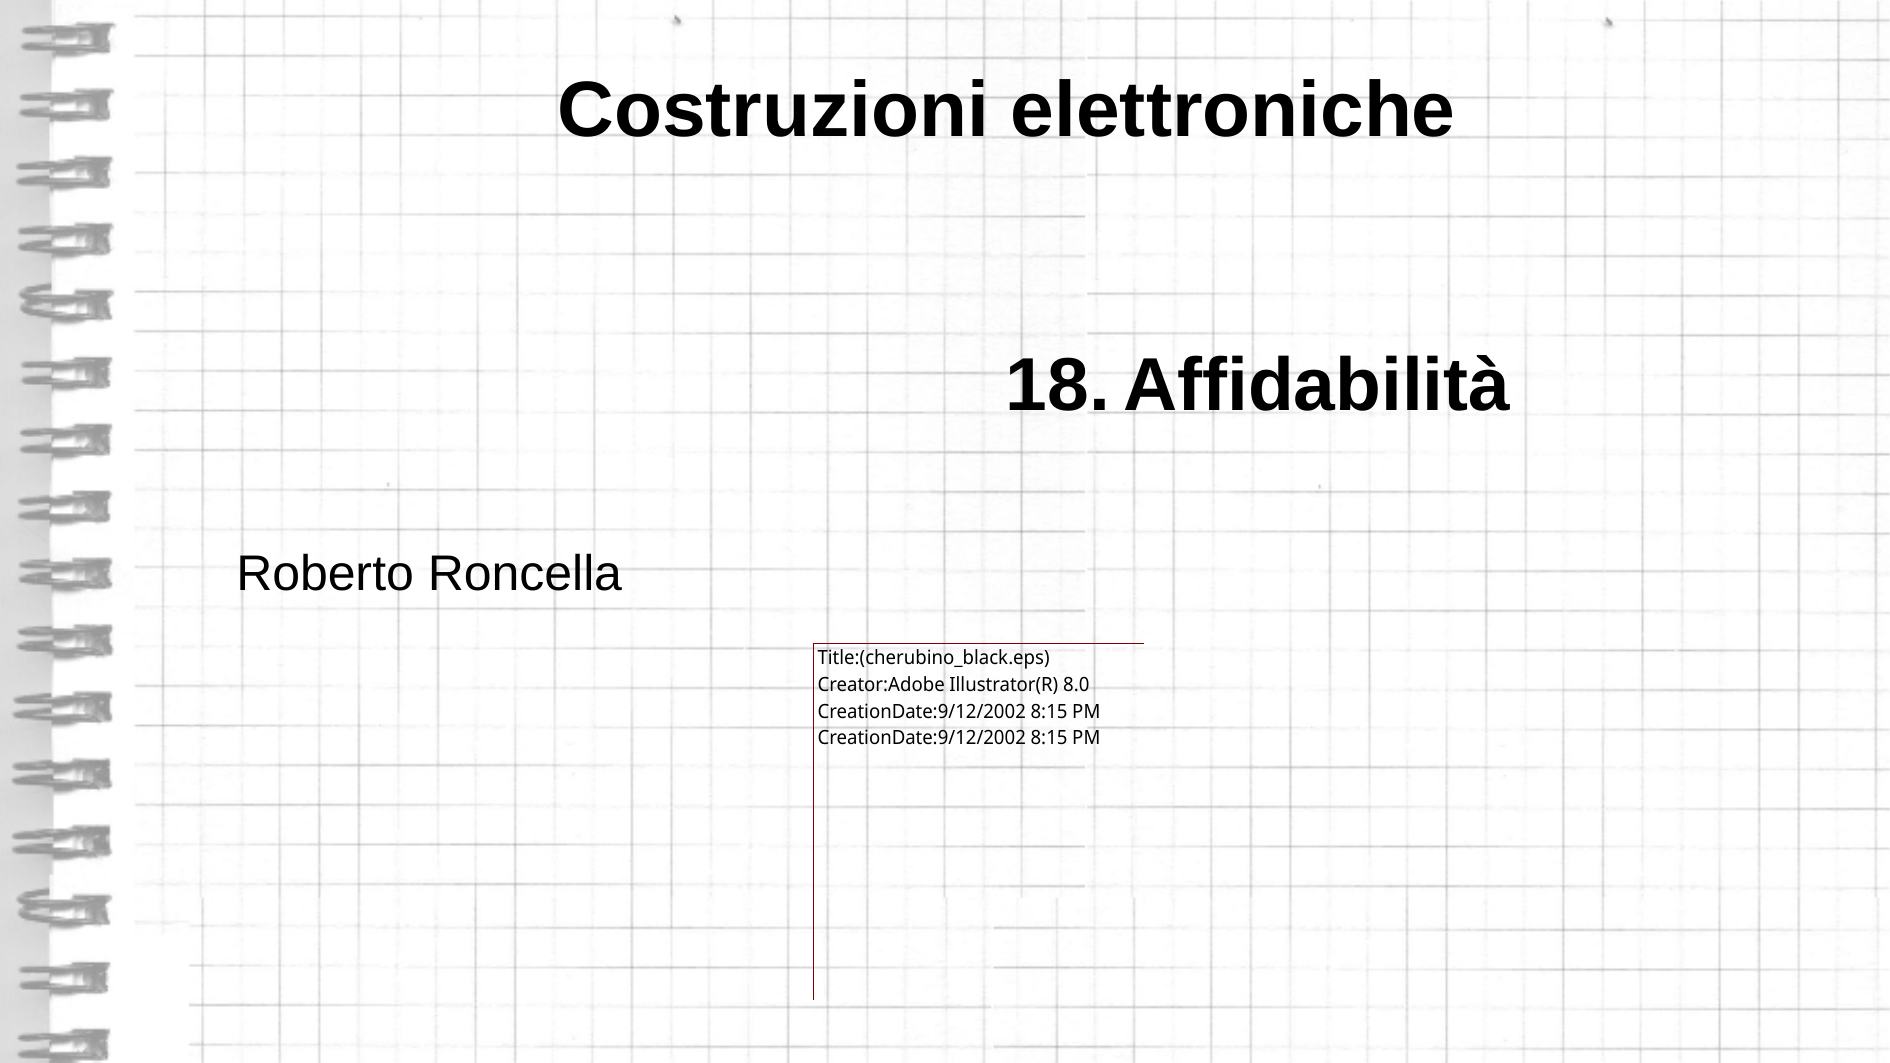

# Costruzioni elettroniche
Roberto Roncella
18.	Affidabilità